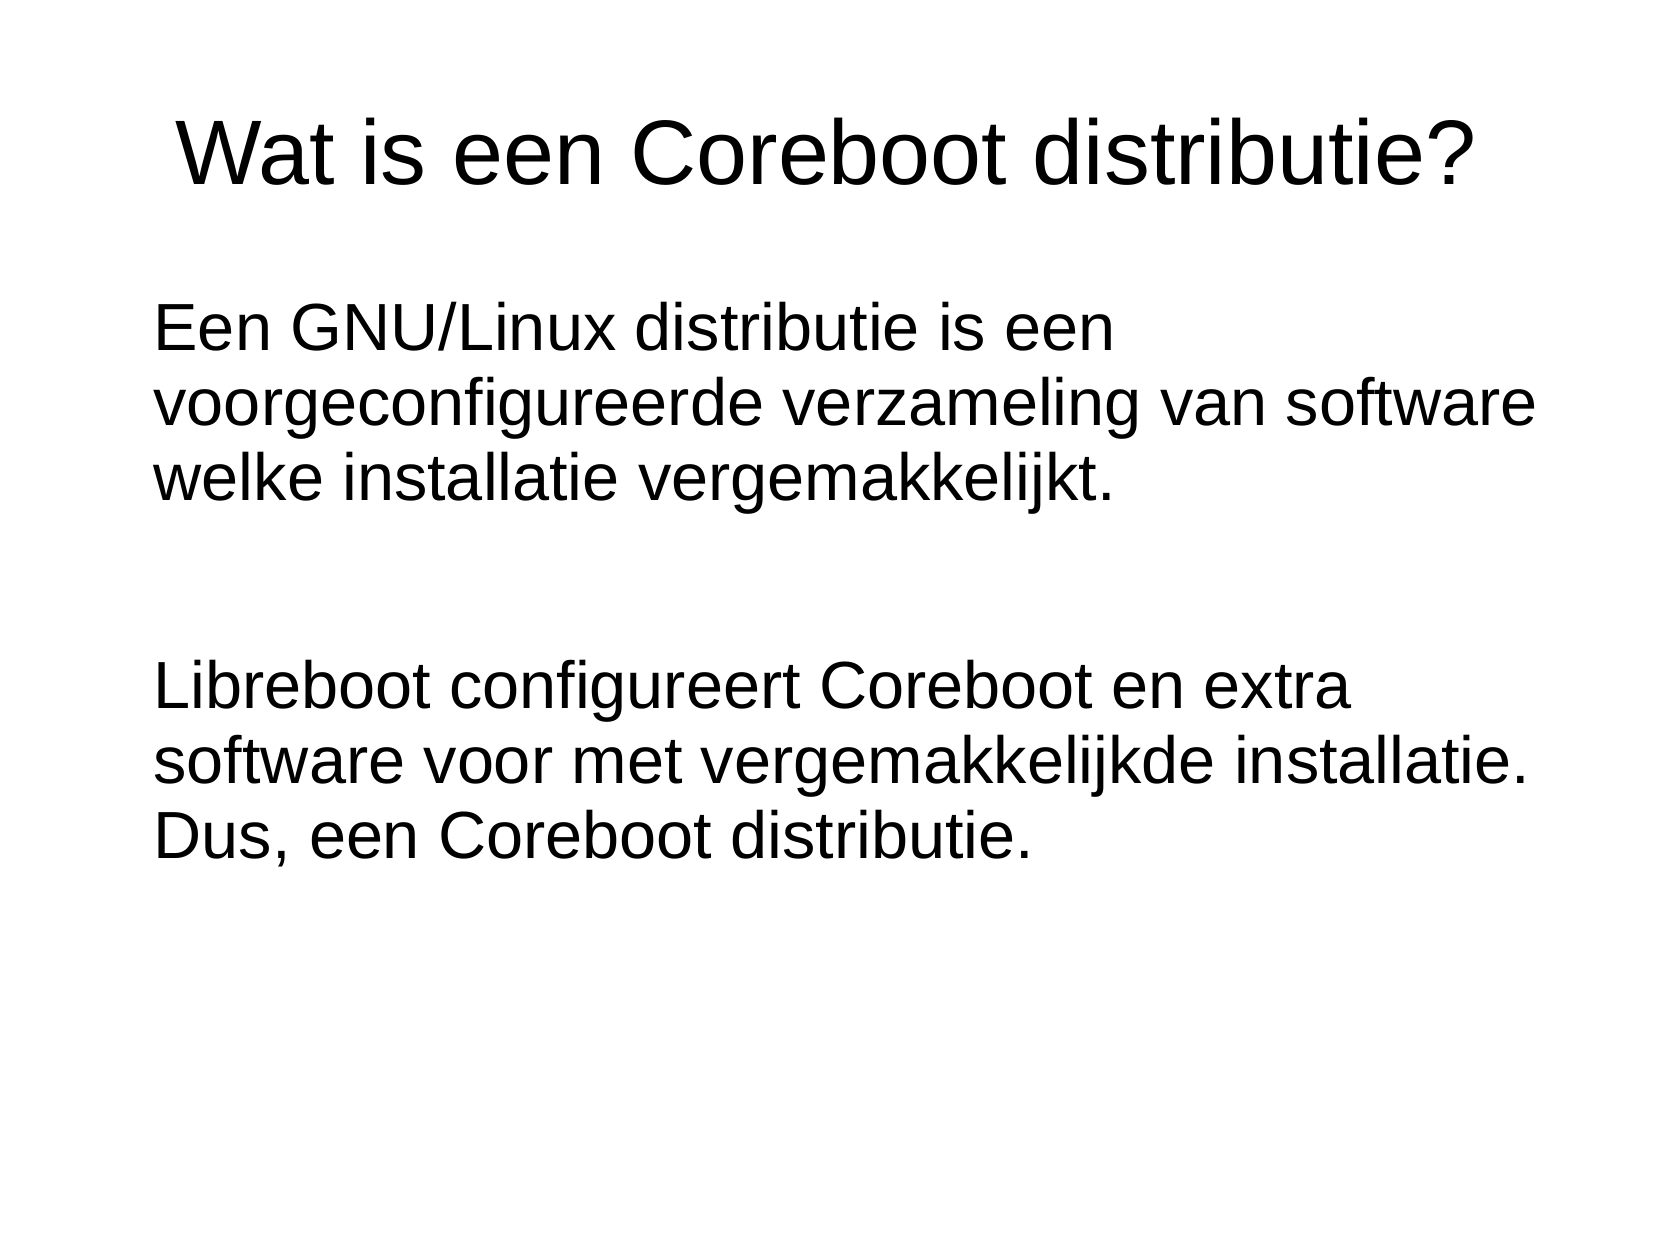

# Wat is een Coreboot distributie?
Een GNU/Linux distributie is een voorgeconfigureerde verzameling van software welke installatie vergemakkelijkt.
Libreboot configureert Coreboot en extra software voor met vergemakkelijkde installatie. Dus, een Coreboot distributie.